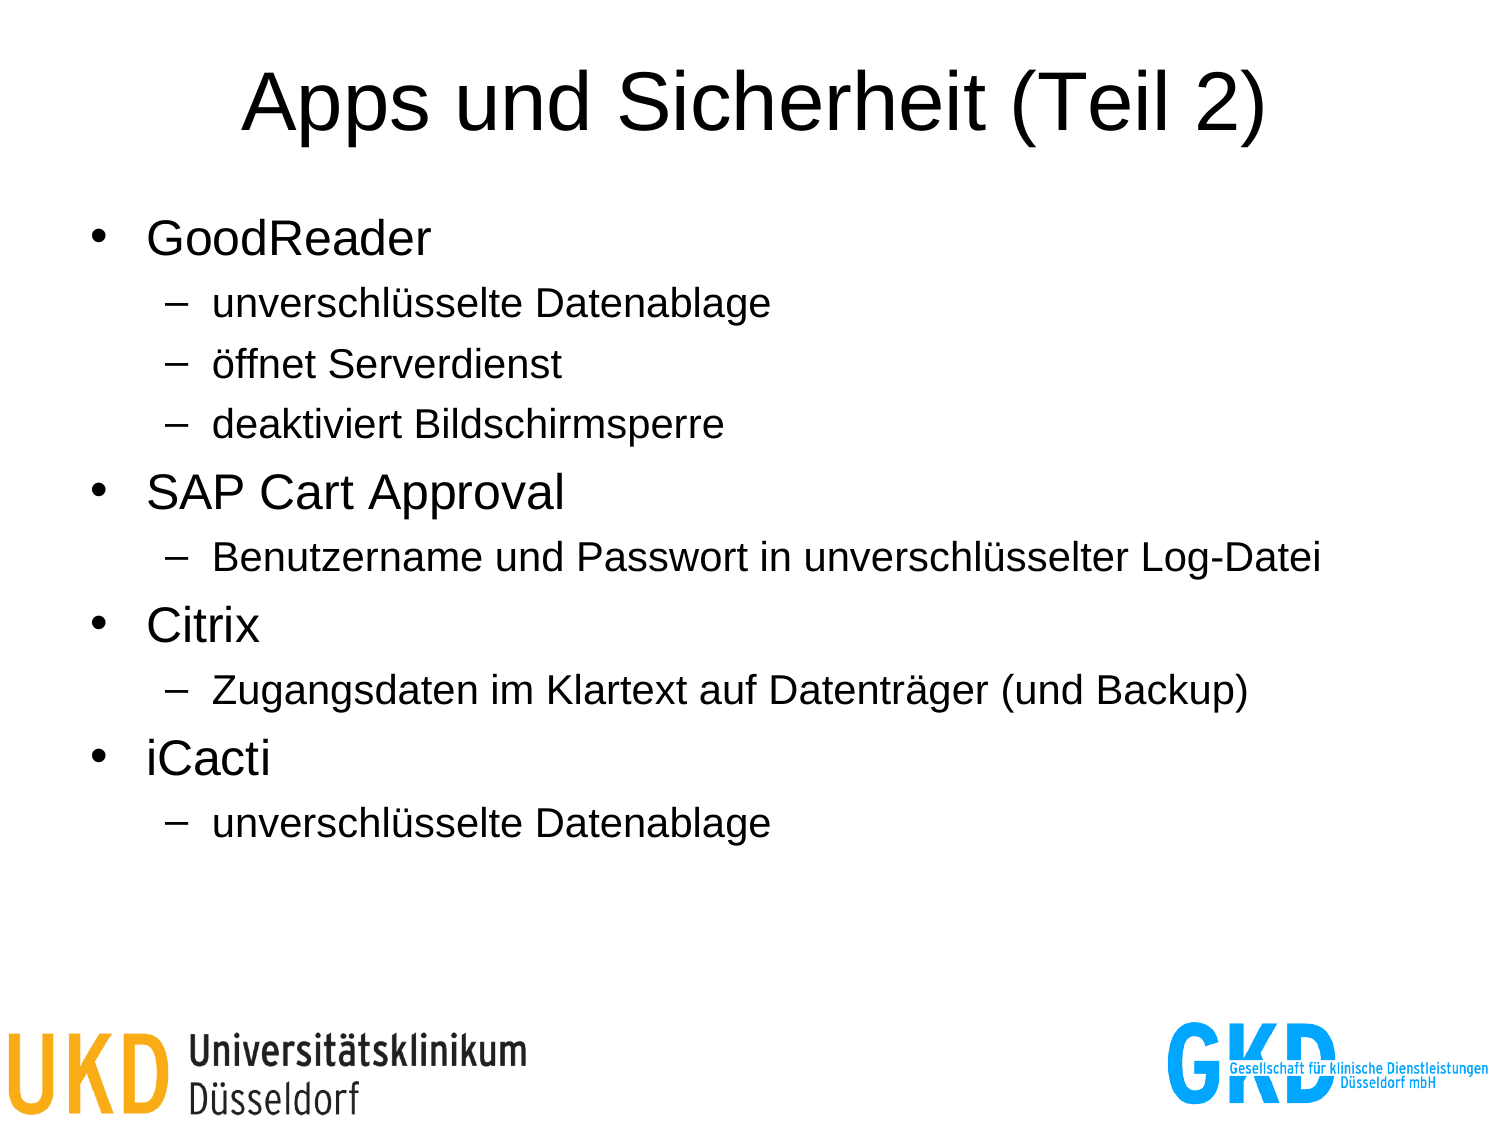

# Apps und Sicherheit (Teil 2)
GoodReader
unverschlüsselte Datenablage
öffnet Serverdienst
deaktiviert Bildschirmsperre
SAP Cart Approval
Benutzername und Passwort in unverschlüsselter Log-Datei
Citrix
Zugangsdaten im Klartext auf Datenträger (und Backup)
iCacti
unverschlüsselte Datenablage